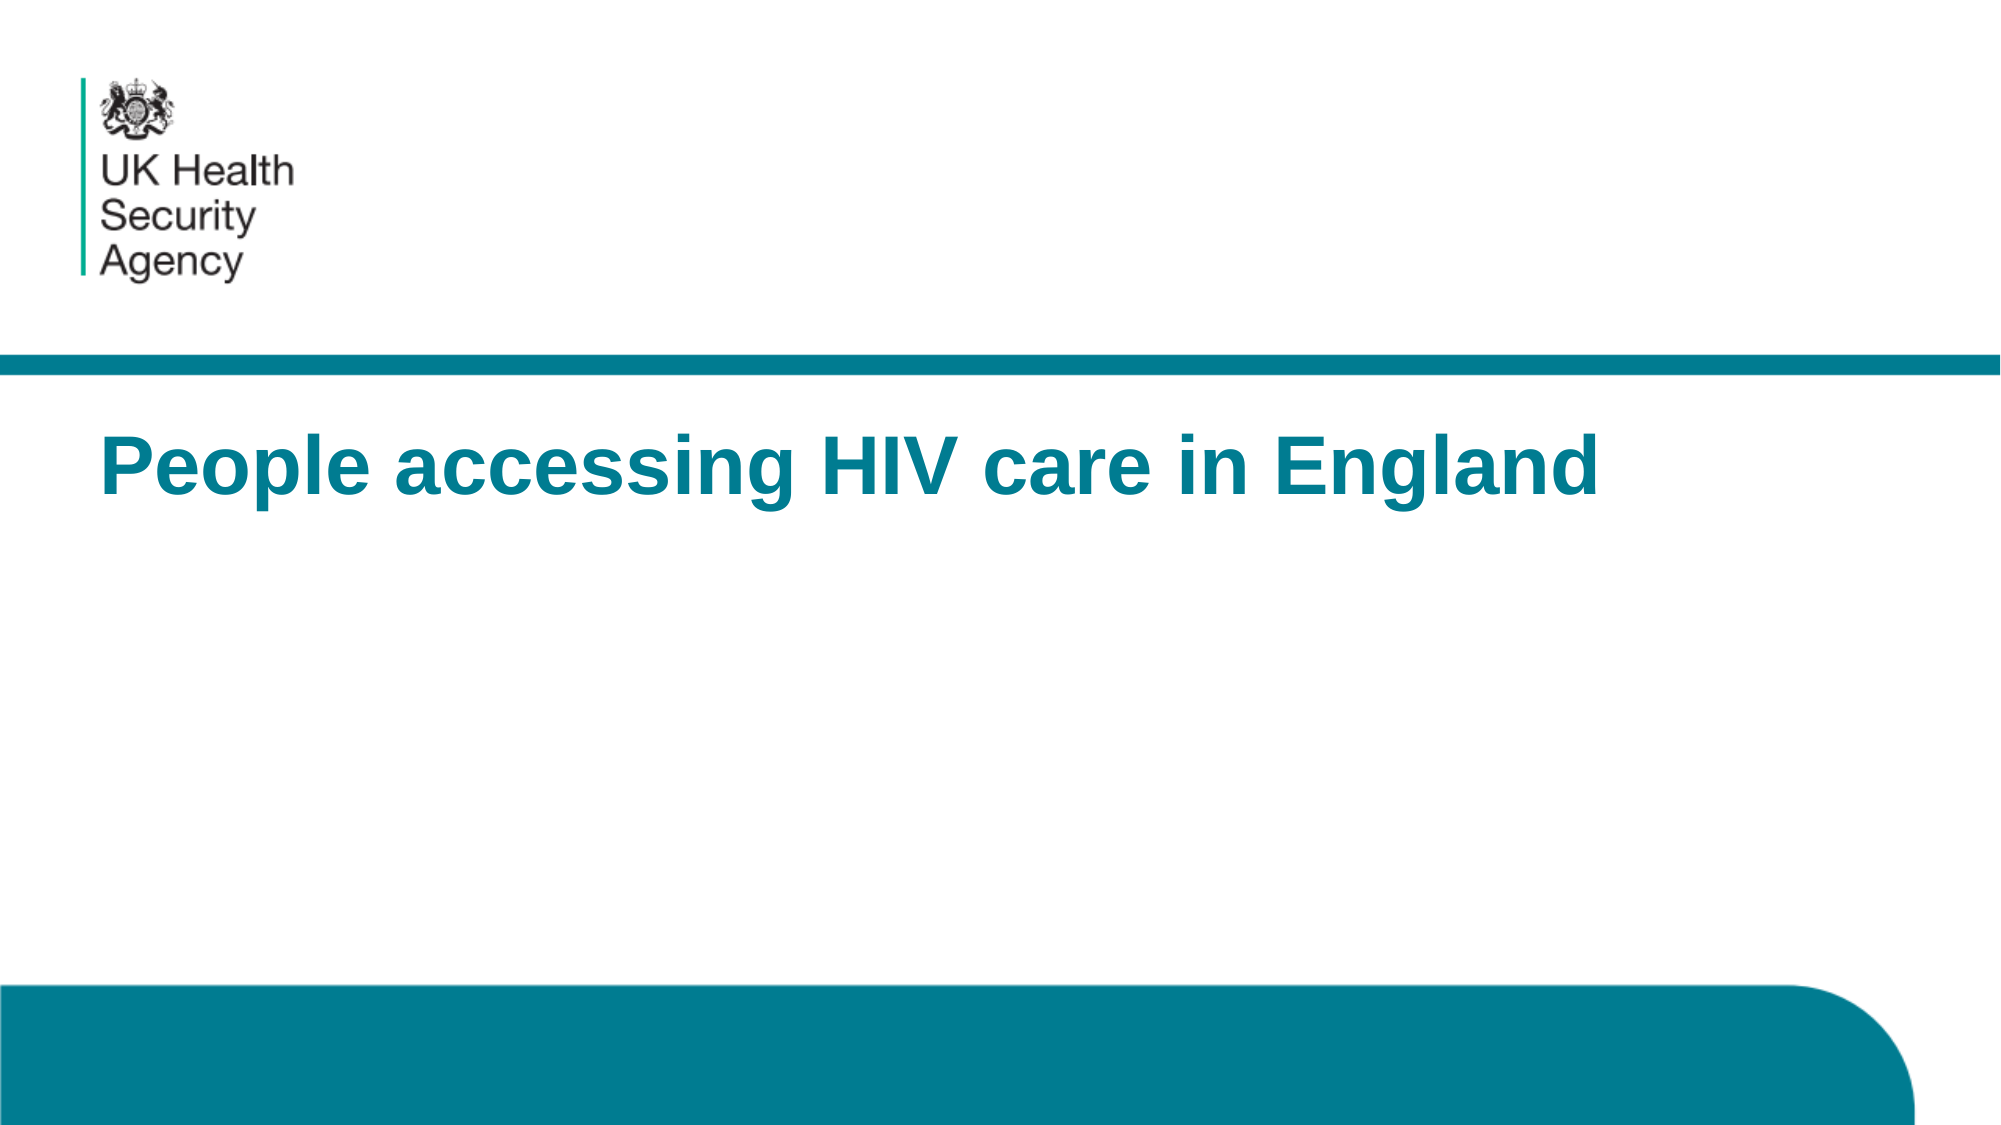

# People accessing HIV care in England
HIV in England: 2023 Slide Set (version 1.0, published 3 October 2023)